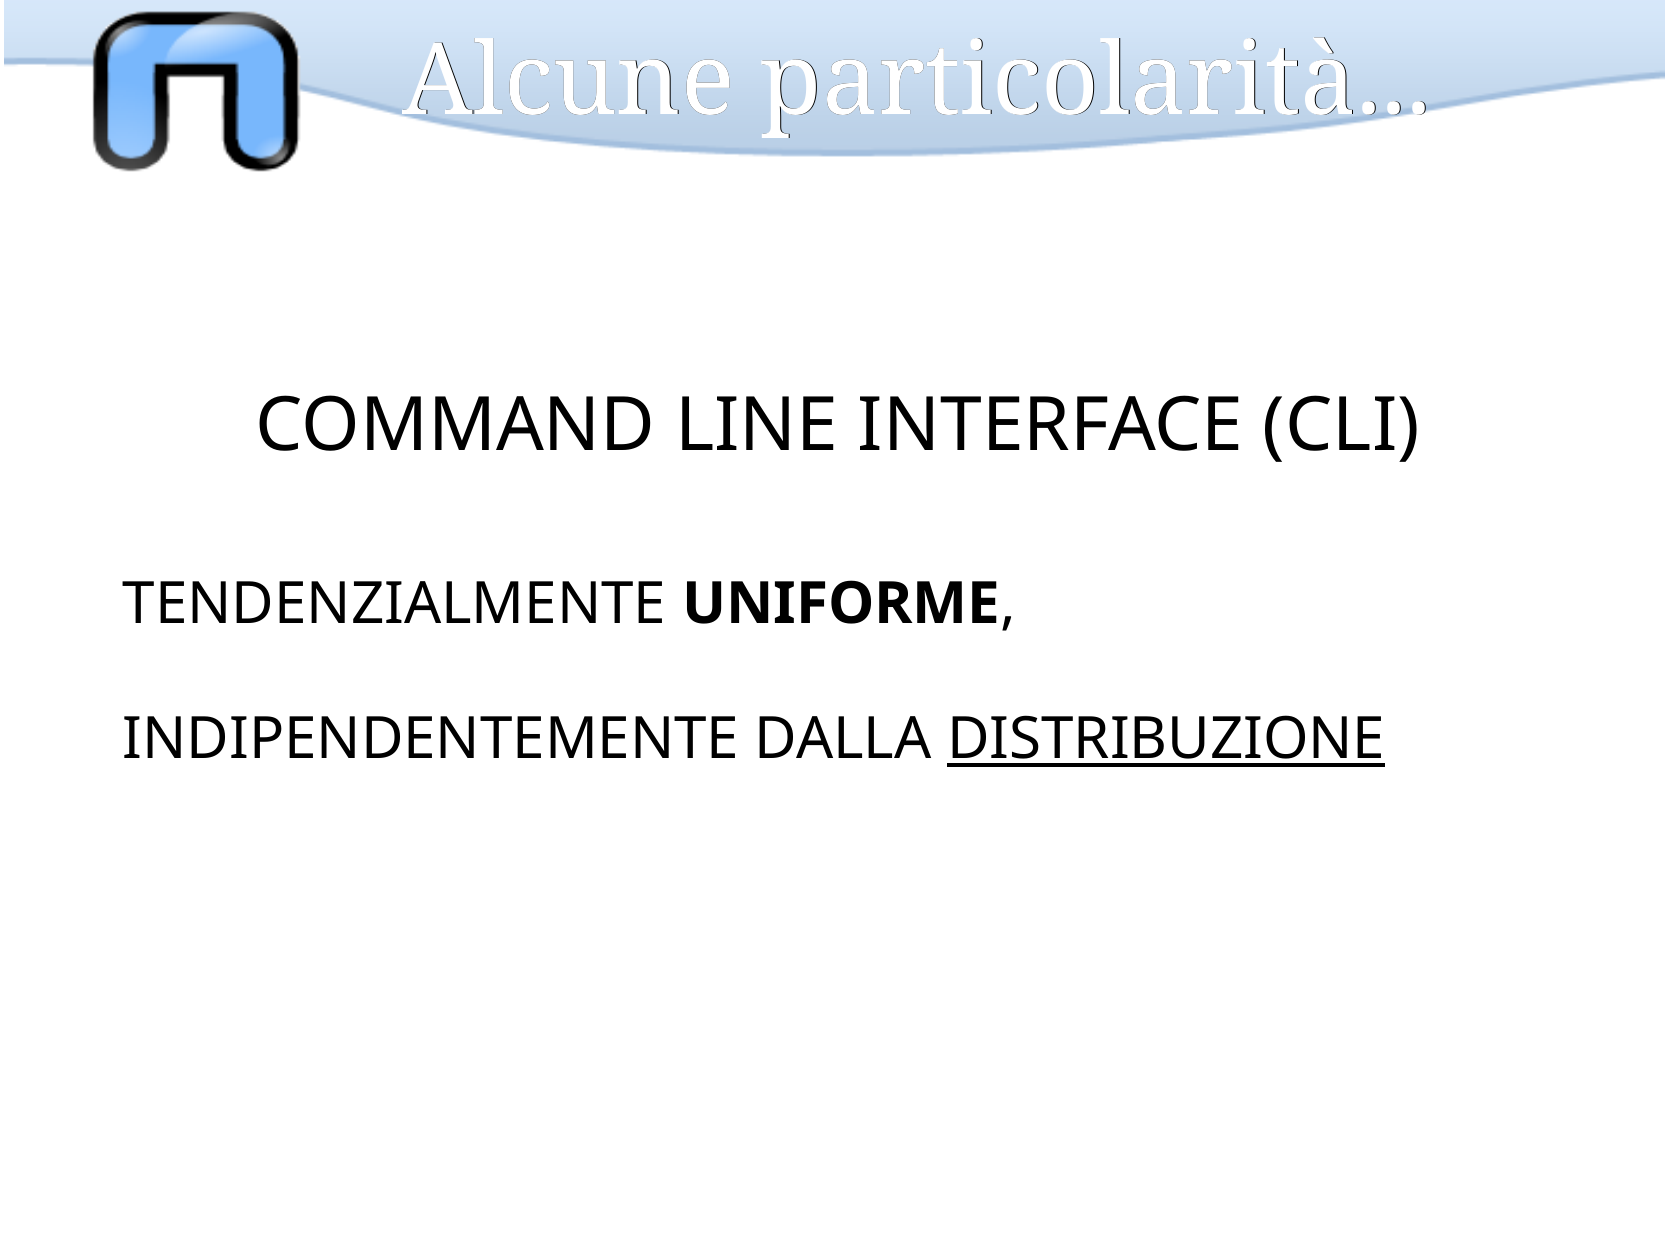

Alcune particolarità...
# COMMAND LINE INTERFACE (CLI)
TENDENZIALMENTE UNIFORME,
INDIPENDENTEMENTE DALLA DISTRIBUZIONE